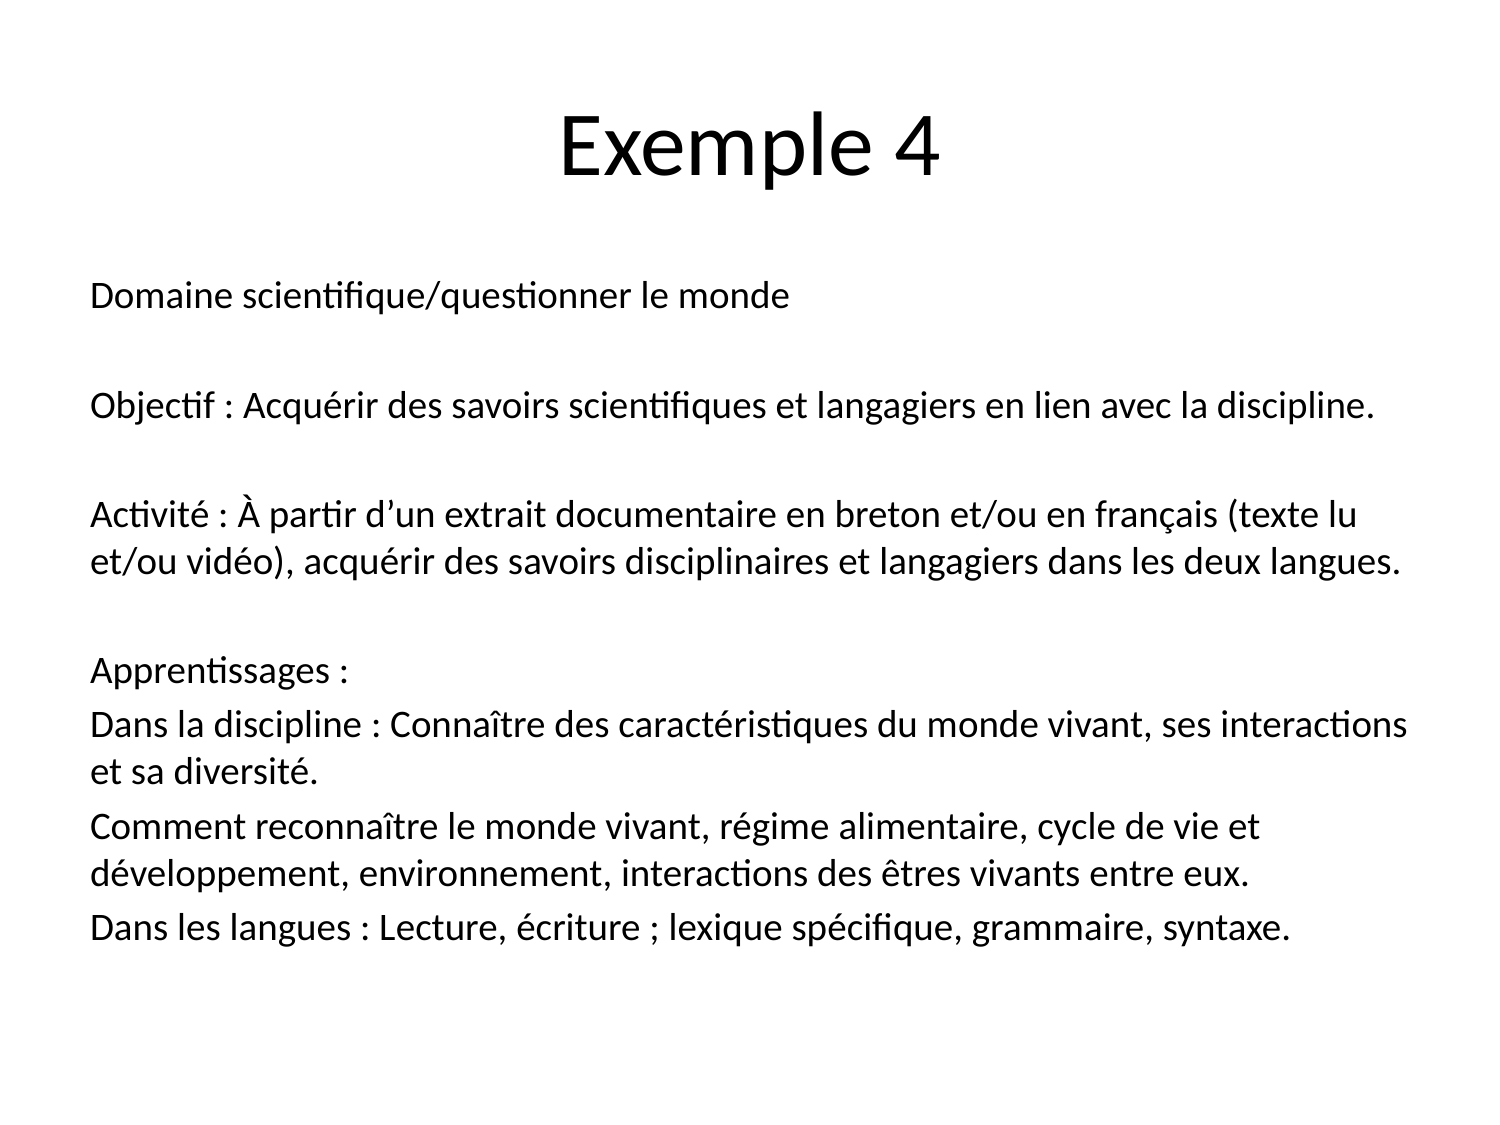

# Exemple 4
Domaine scientifique/questionner le monde
Objectif : Acquérir des savoirs scientifiques et langagiers en lien avec la discipline.
Activité : À partir d’un extrait documentaire en breton et/ou en français (texte lu et/ou vidéo), acquérir des savoirs disciplinaires et langagiers dans les deux langues.
Apprentissages :
Dans la discipline : Connaître des caractéristiques du monde vivant, ses interactions et sa diversité.
Comment reconnaître le monde vivant, régime alimentaire, cycle de vie et développement, environnement, interactions des êtres vivants entre eux.
Dans les langues : Lecture, écriture ; lexique spécifique, grammaire, syntaxe.